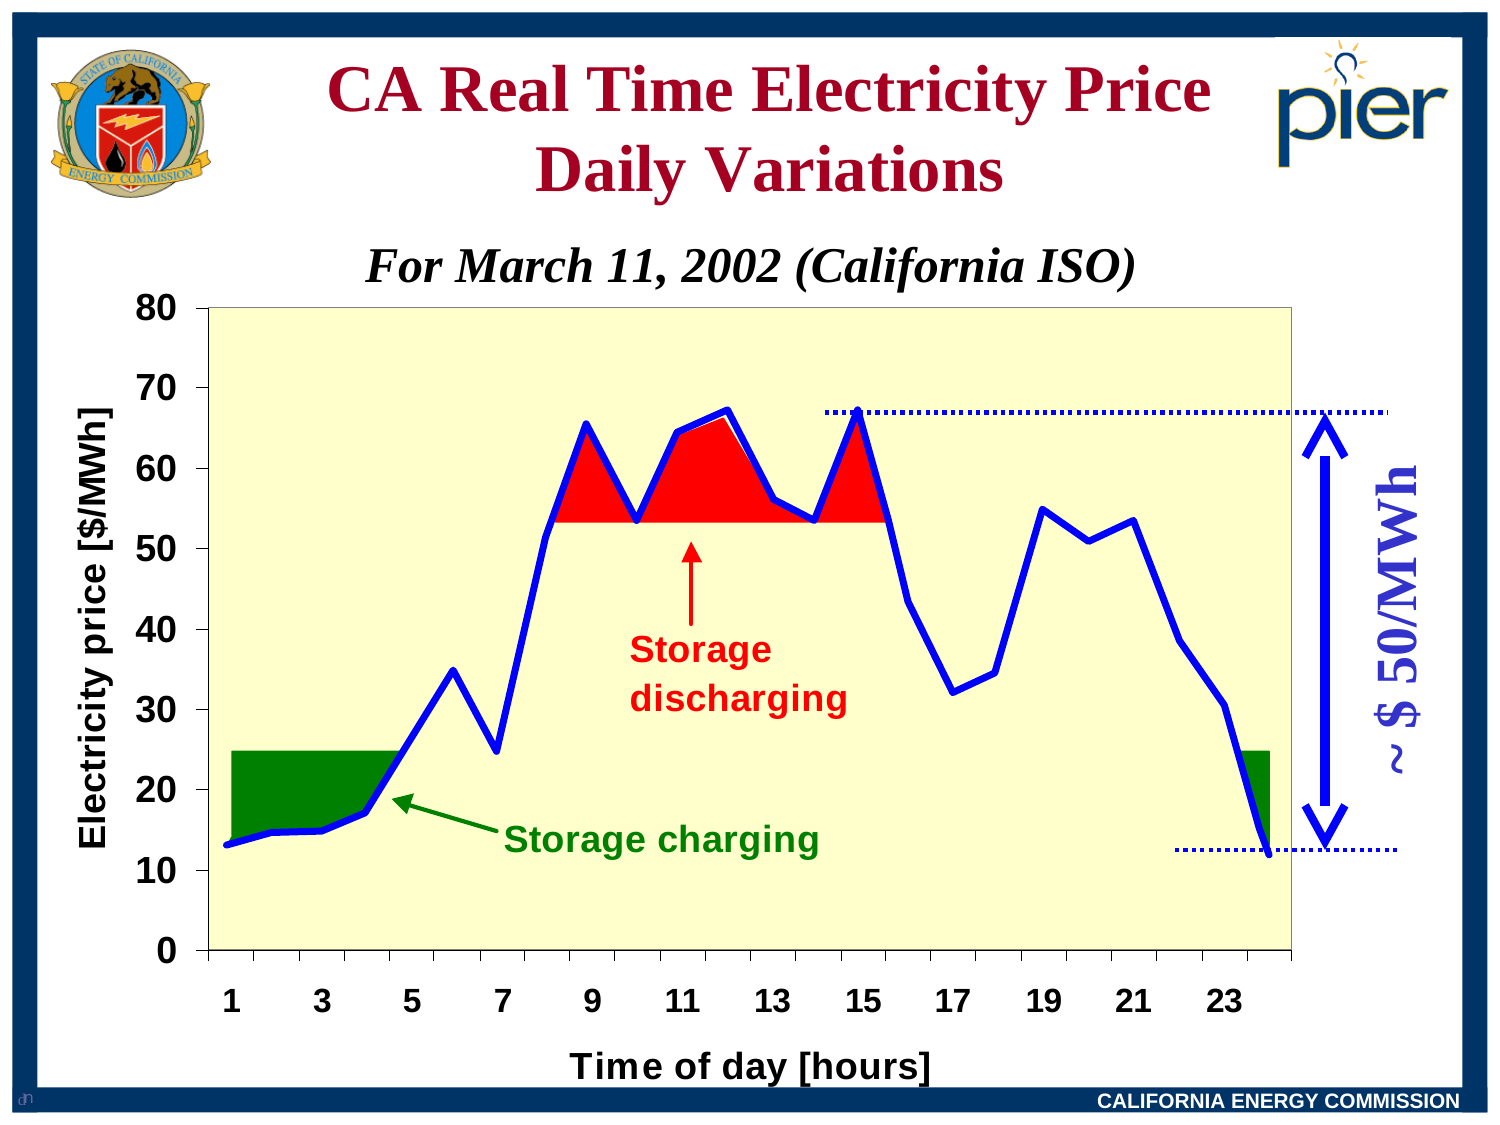

CA Real Time Electricity Price
Daily Variations
For March 11, 2002 (California ISO)
 ~ $ 50/MWh